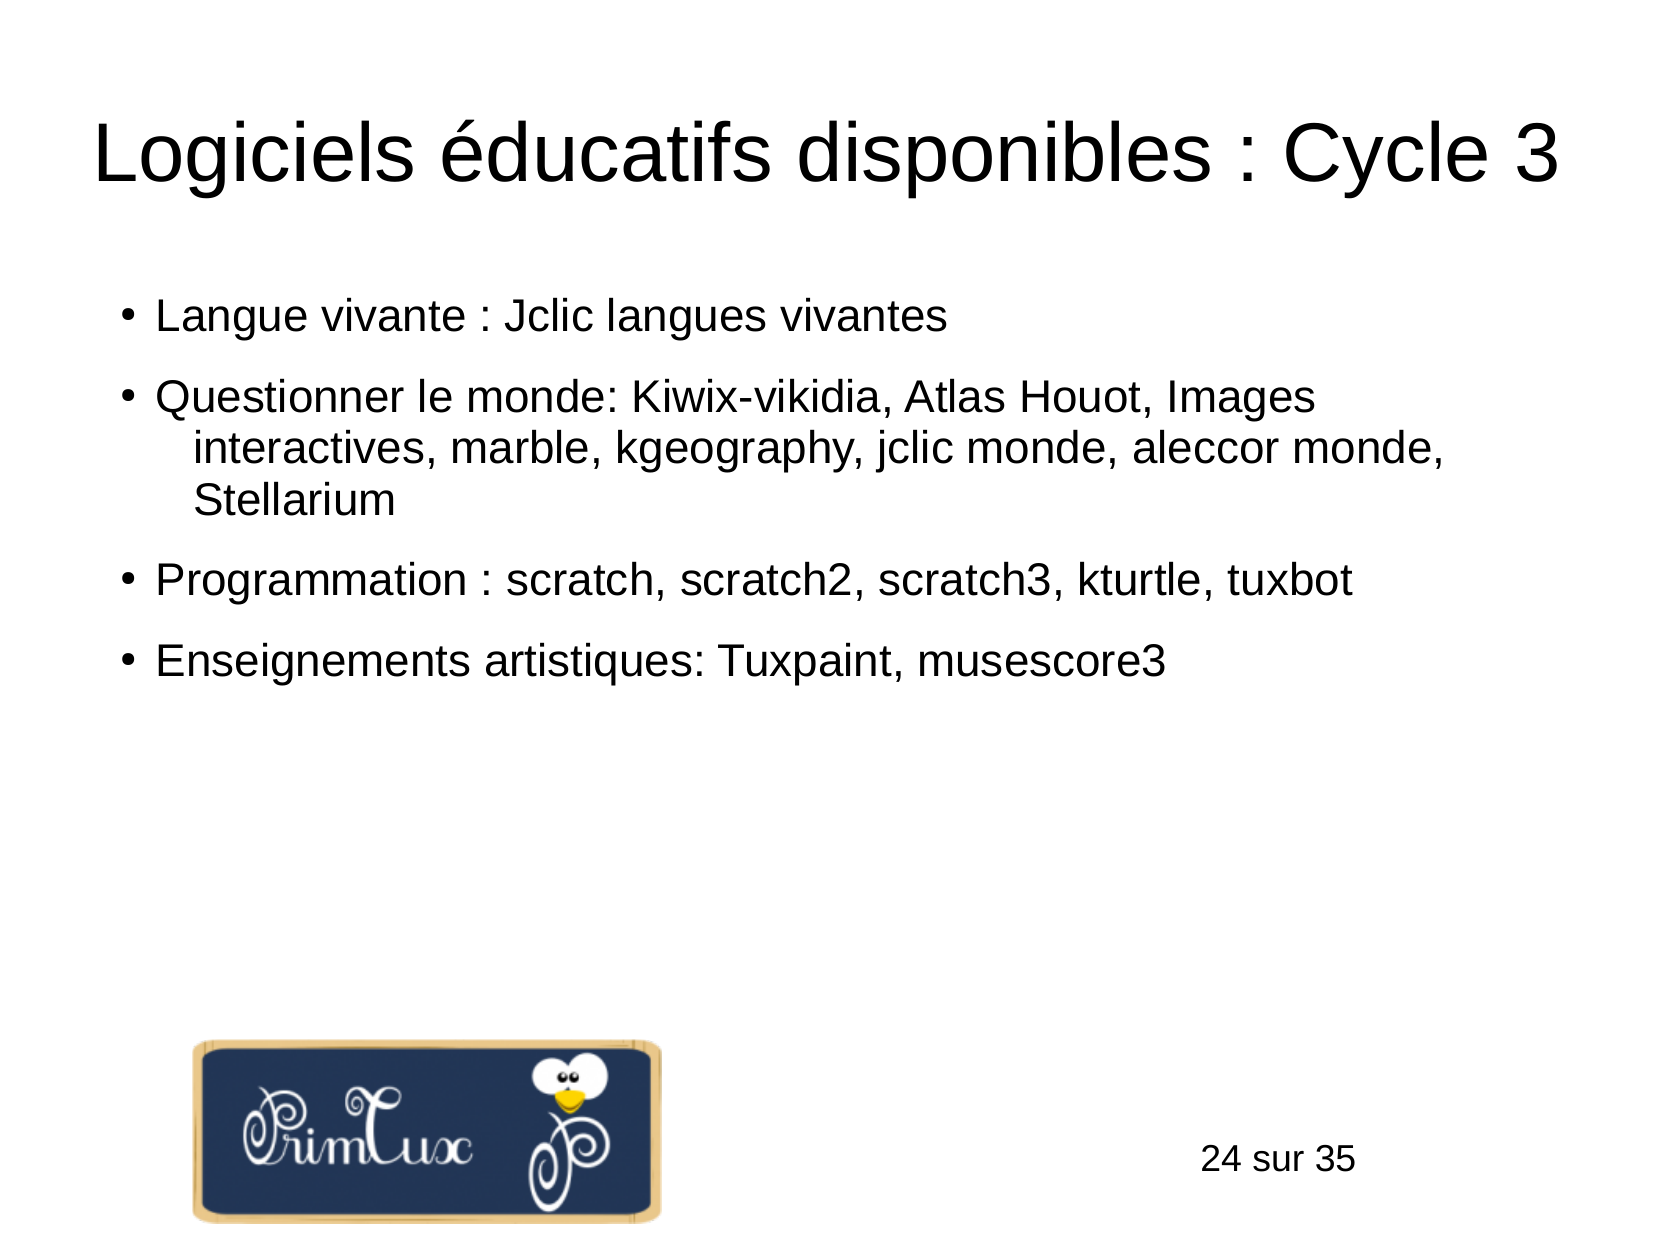

# Logiciels éducatifs disponibles : Cycle 3
Langue vivante : Jclic langues vivantes
Questionner le monde: Kiwix-vikidia, Atlas Houot, Images interactives, marble, kgeography, jclic monde, aleccor monde, Stellarium
Programmation : scratch, scratch2, scratch3, kturtle, tuxbot
Enseignements artistiques: Tuxpaint, musescore3